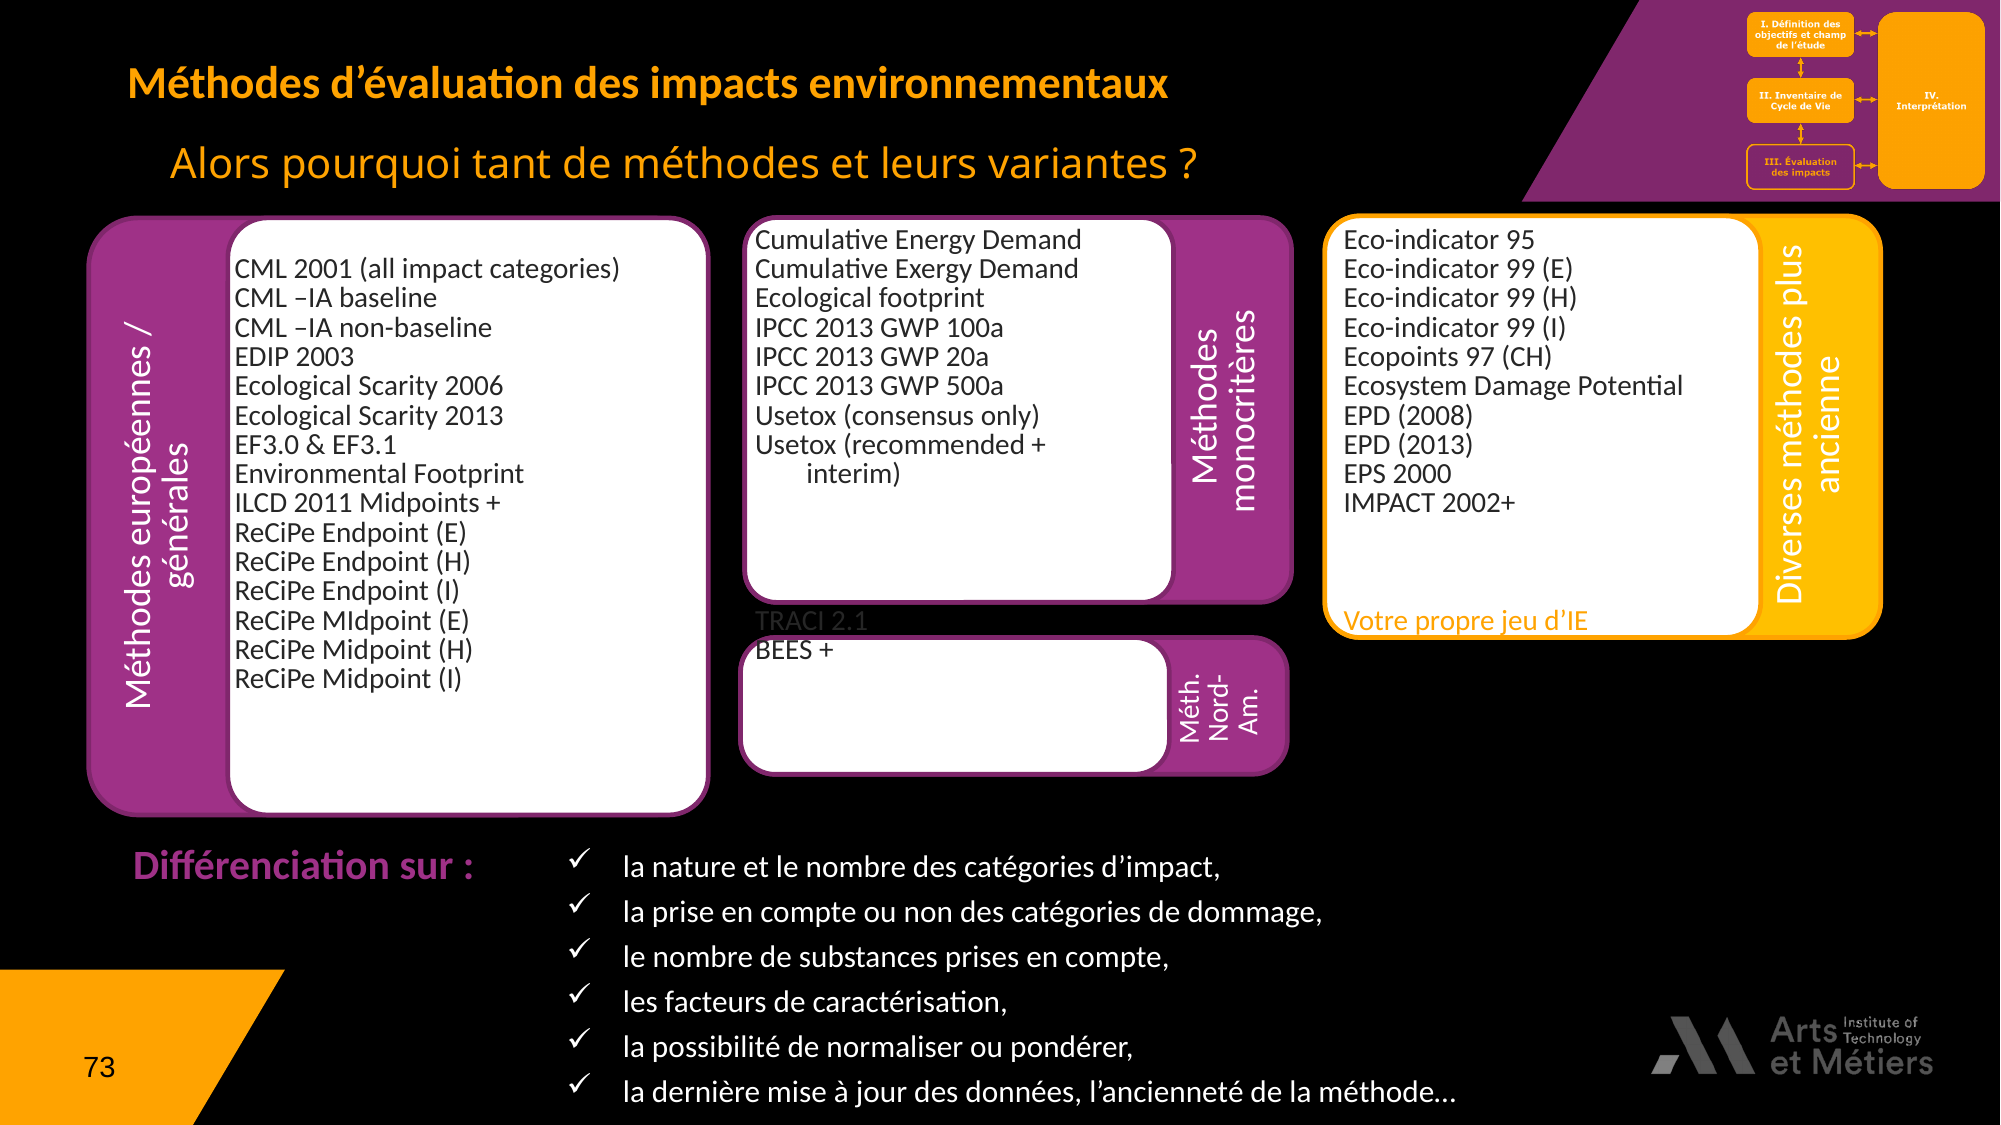

# Méthodes d’évaluation des impacts environnementaux
Alors pourquoi tant de méthodes et leurs variantes ?
| CML 2001 (all impact categories) CML –IA baseline CML –IA non-baseline EDIP 2003 Ecological Scarity 2006 Ecological Scarity 2013 EF3.0 & EF3.1 Environmental Footprint ILCD 2011 Midpoints + ReCiPe Endpoint (E) ReCiPe Endpoint (H) ReCiPe Endpoint (I) ReCiPe MIdpoint (E) ReCiPe Midpoint (H) ReCiPe Midpoint (I) | Cumulative Energy Demand Cumulative Exergy Demand Ecological footprint IPCC 2013 GWP 100a IPCC 2013 GWP 20a IPCC 2013 GWP 500a Usetox (consensus only) Usetox (recommended + interim) TRACI 2.1 BEES + | Eco-indicator 95 Eco-indicator 99 (E) Eco-indicator 99 (H) Eco-indicator 99 (I) Ecopoints 97 (CH) Ecosystem Damage Potential EPD (2008) EPD (2013) EPS 2000 IMPACT 2002+ Votre propre jeu d’IE |
| --- | --- | --- |
Méthodes monocritères
Diverses méthodes plus ancienne
Méthodes européennes / générales
Méth. Nord-Am.
Différenciation sur :
la nature et le nombre des catégories d’impact,
la prise en compte ou non des catégories de dommage,
le nombre de substances prises en compte,
les facteurs de caractérisation,
la possibilité de normaliser ou pondérer,
la dernière mise à jour des données, l’ancienneté de la méthode…